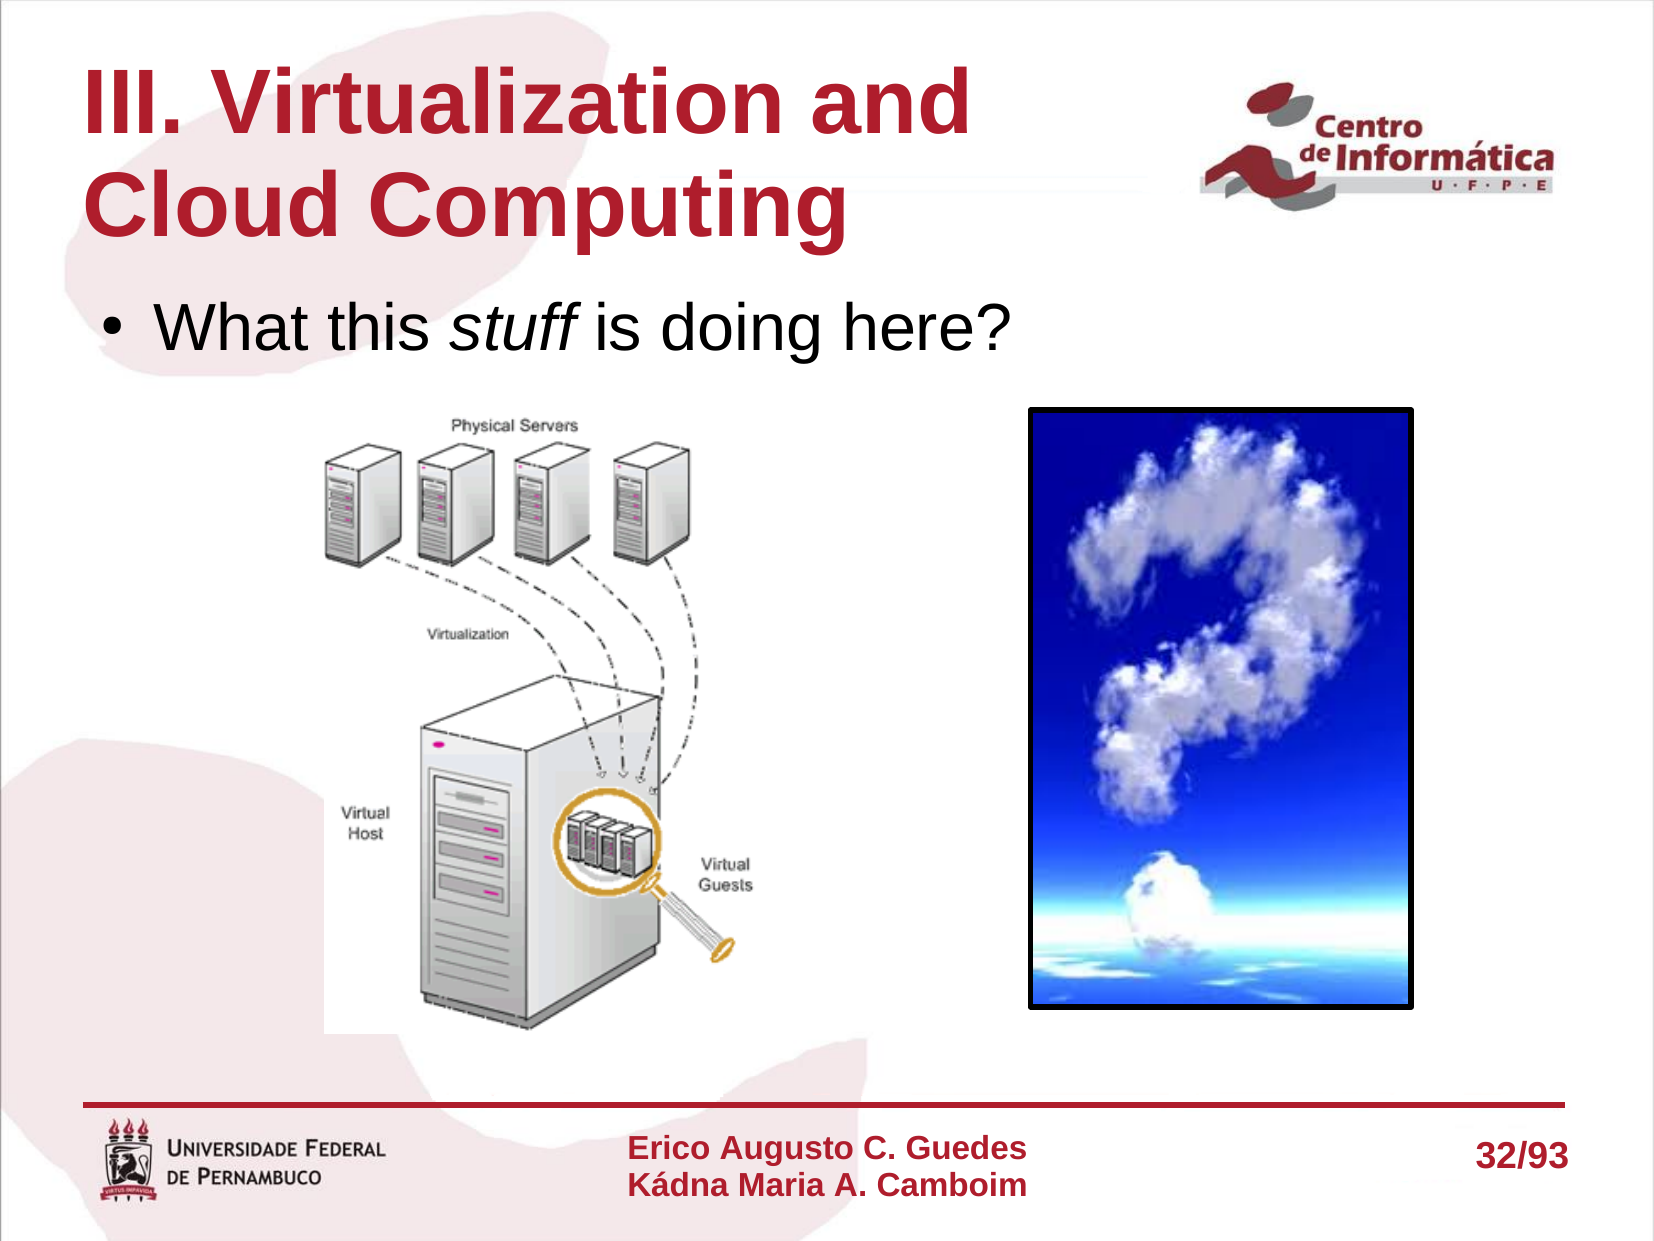

# III. Virtualization and Cloud Computing
What this stuff is doing here?